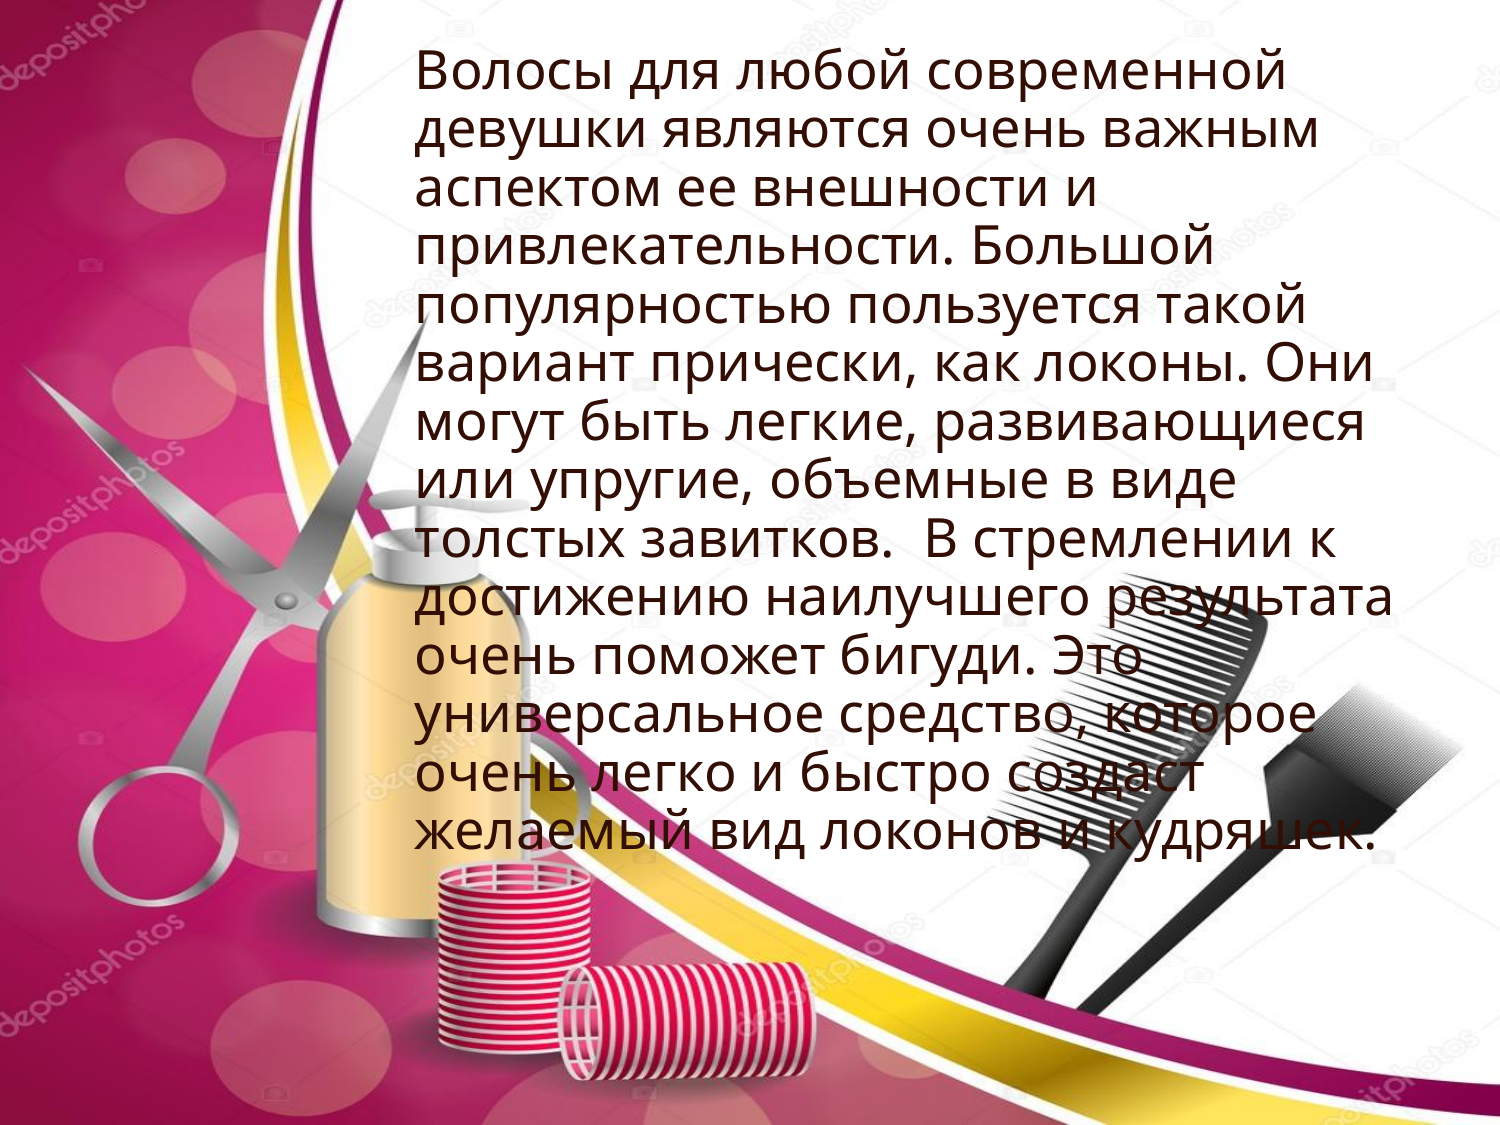

# Волосы для любой современной девушки являются очень важным аспектом ее внешности и привлекательности. Большой популярностью пользуется такой вариант прически, как локоны. Они могут быть легкие, развивающиеся или упругие, объемные в виде толстых завитков. В стремлении к достижению наилучшего результата очень поможет бигуди. Это универсальное средство, которое очень легко и быстро создаст желаемый вид локонов и кудряшек.